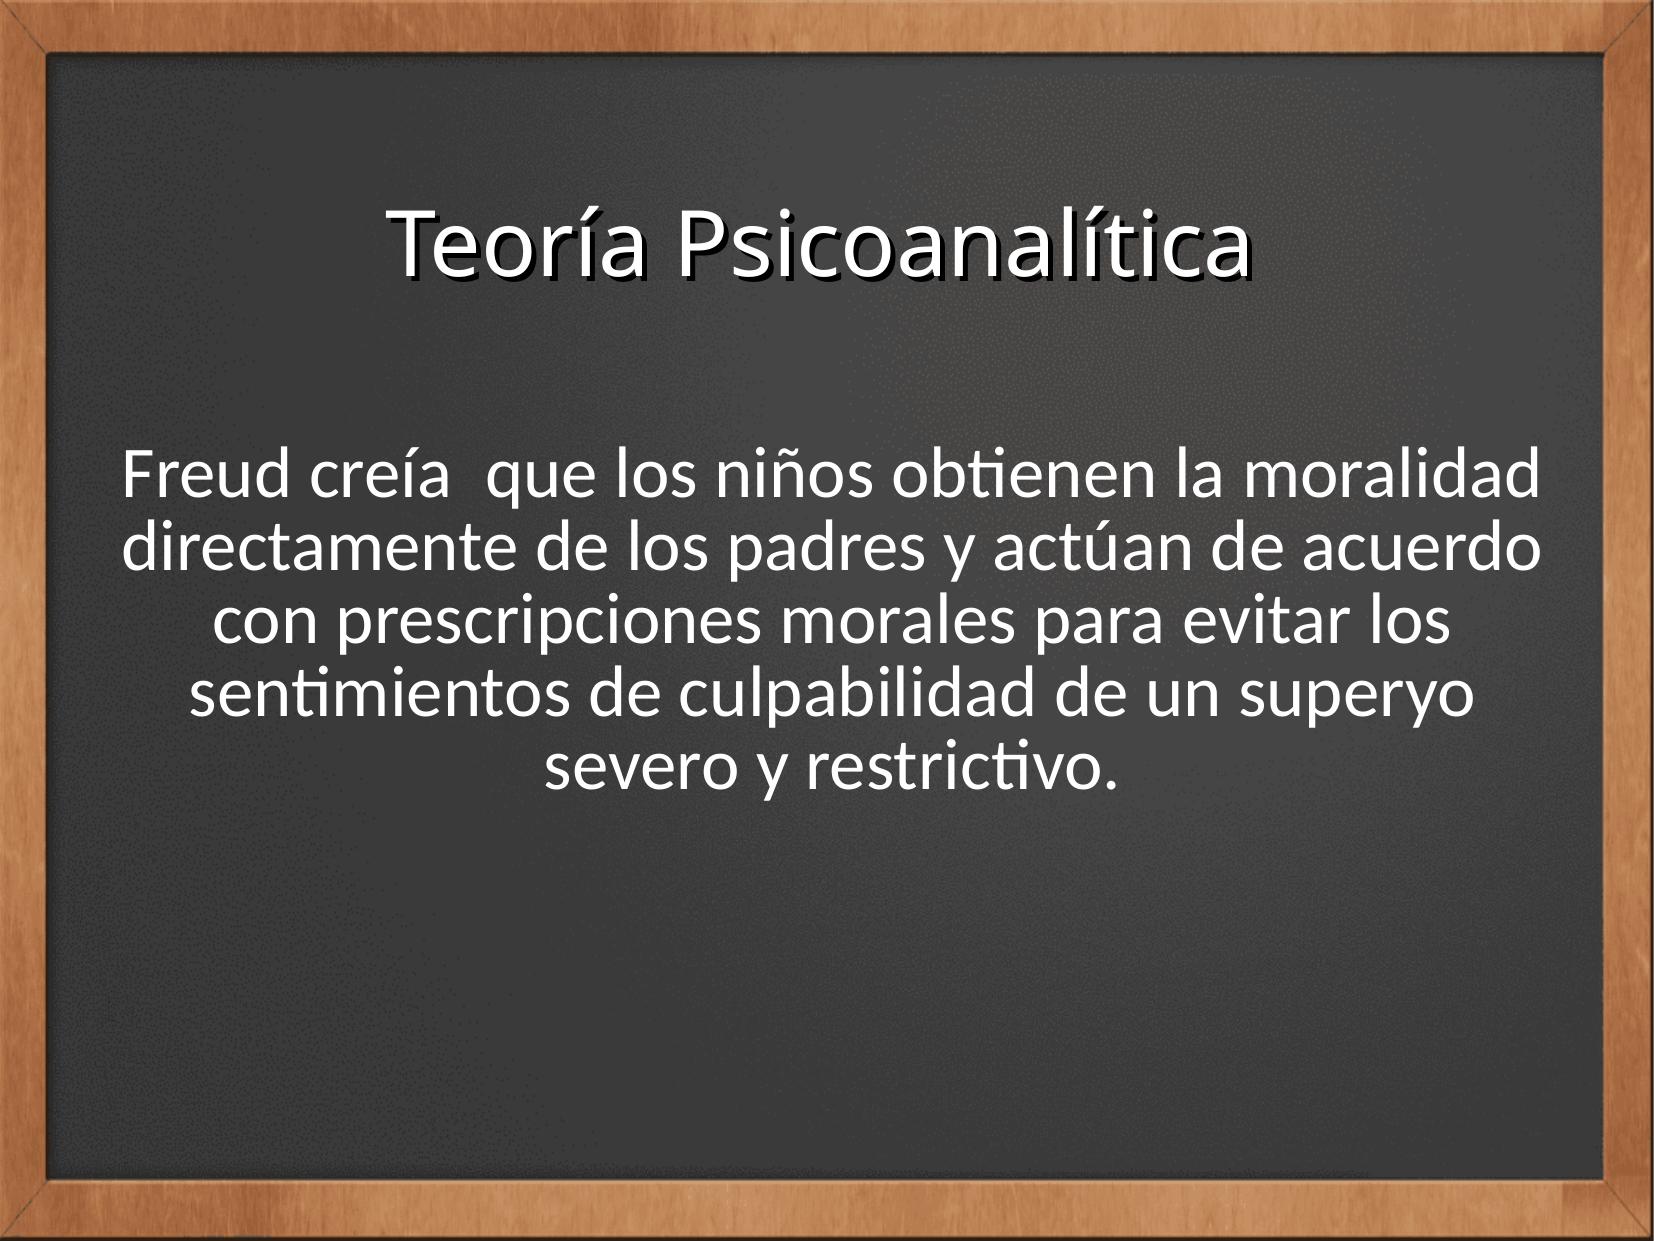

# Teoría Psicoanalítica
Freud creía que los niños obtienen la moralidad directamente de los padres y actúan de acuerdo con prescripciones morales para evitar los sentimientos de culpabilidad de un superyo severo y restrictivo.